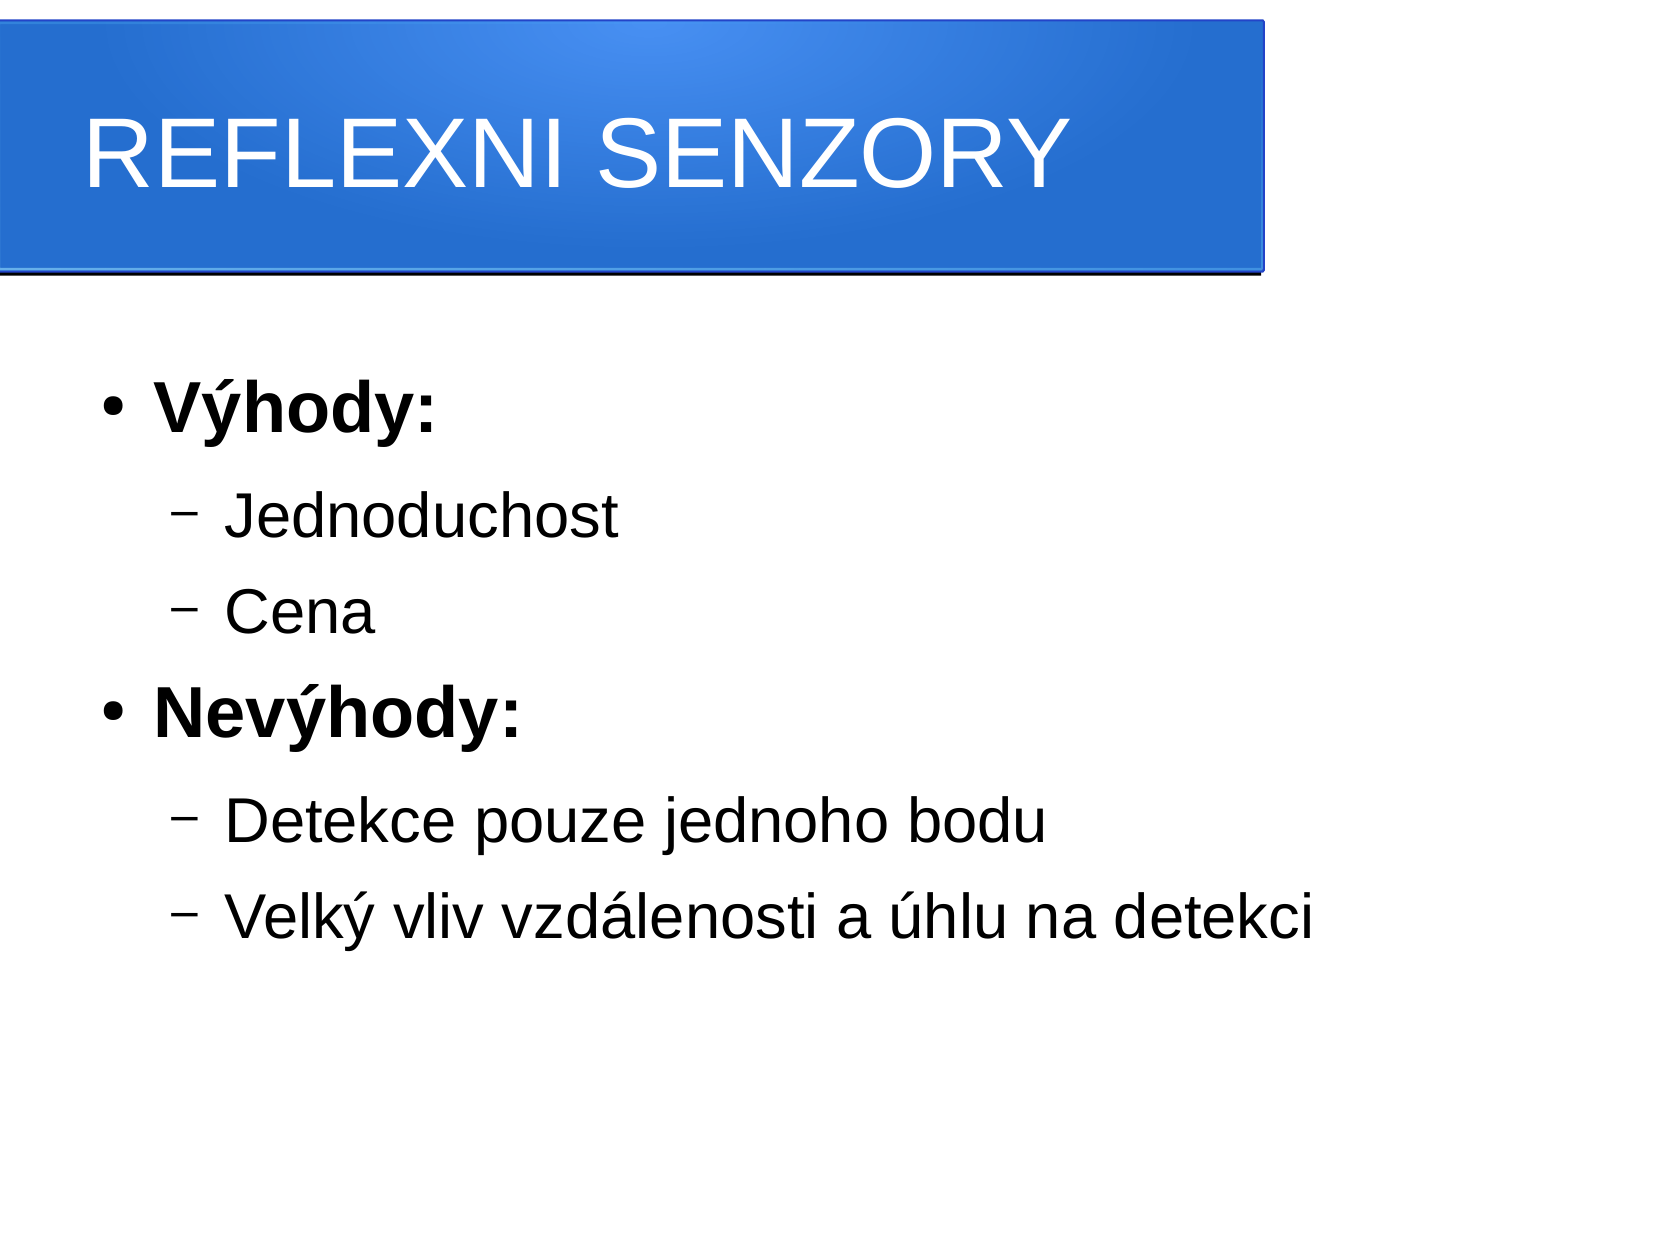

# REFLEXNI SENZORY
Výhody:
Jednoduchost
Cena
Nevýhody:
Detekce pouze jednoho bodu
Velký vliv vzdálenosti a úhlu na detekci